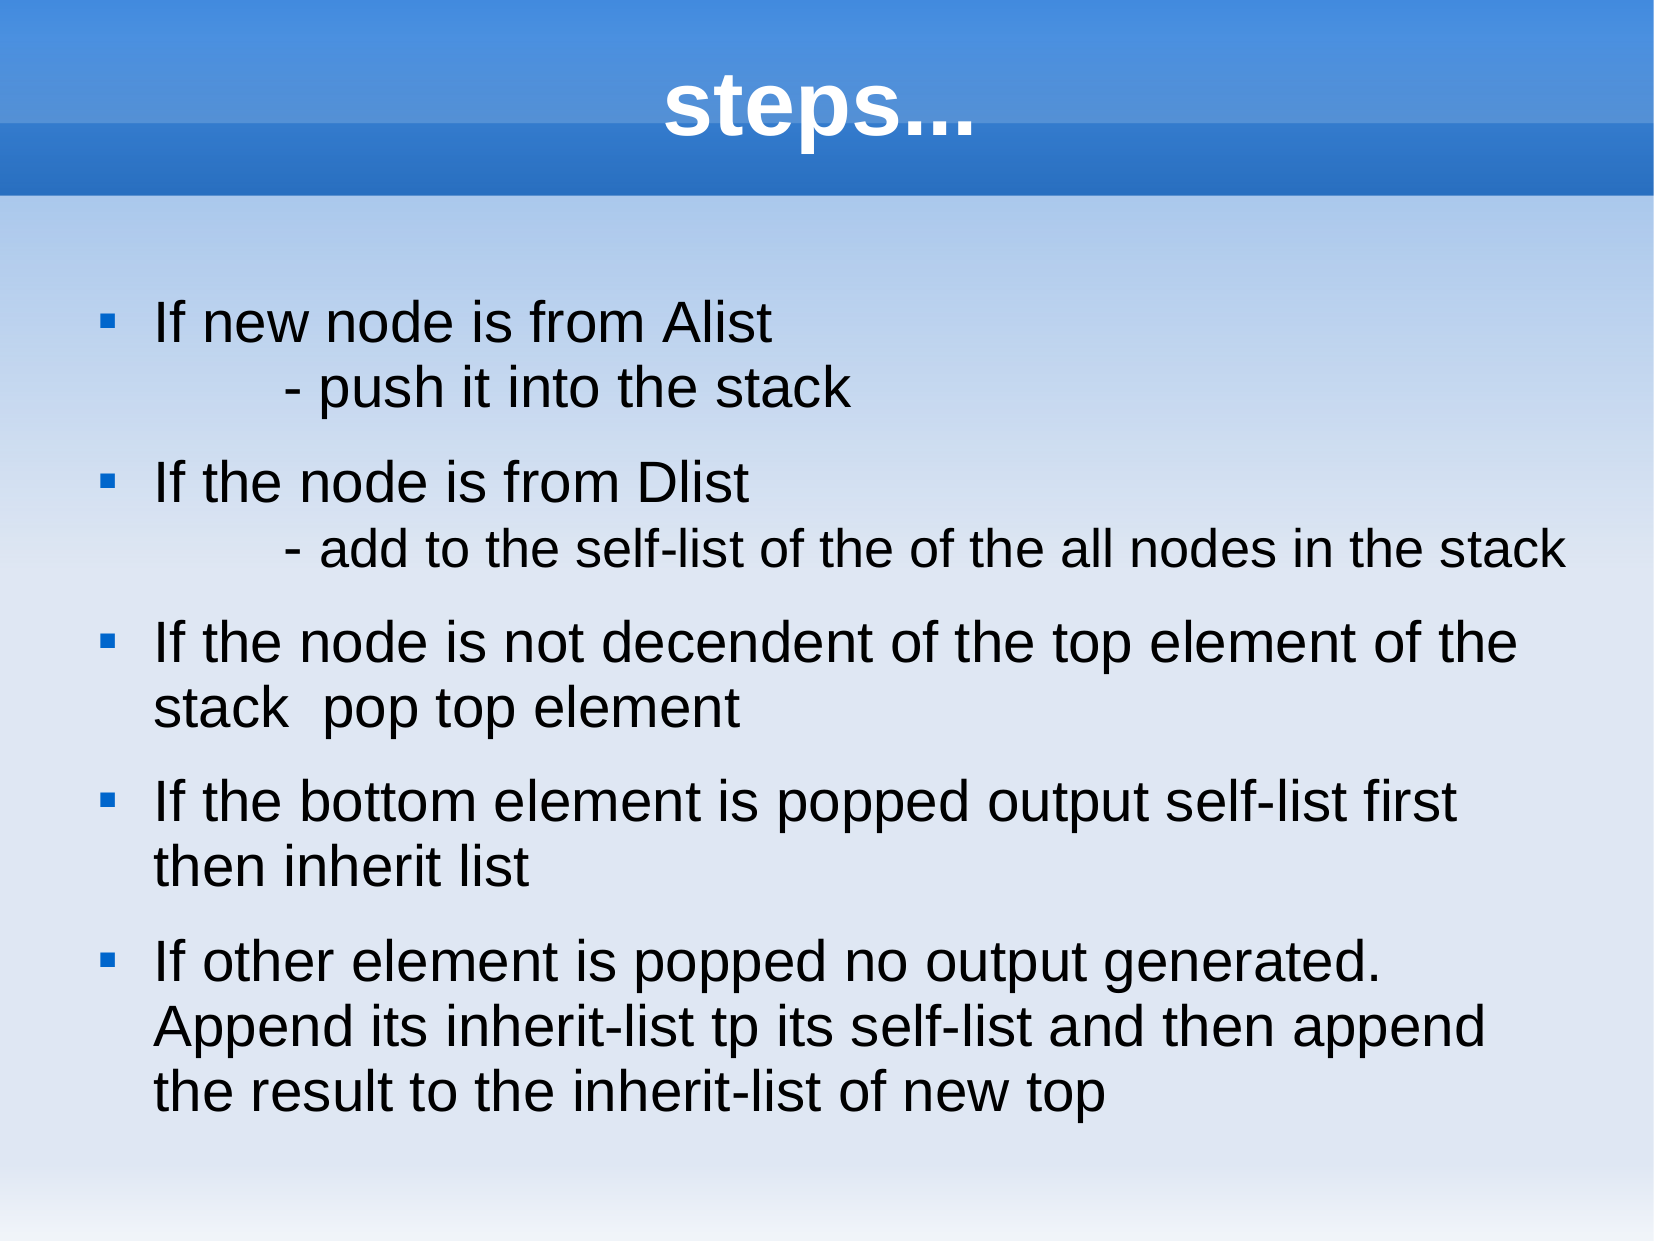

# steps...
If new node is from Alist - push it into the stack
If the node is from Dlist - add to the self-list of the of the all nodes in the stack
If the node is not decendent of the top element of the stack pop top element
If the bottom element is popped output self-list first then inherit list
If other element is popped no output generated. Append its inherit-list tp its self-list and then append the result to the inherit-list of new top